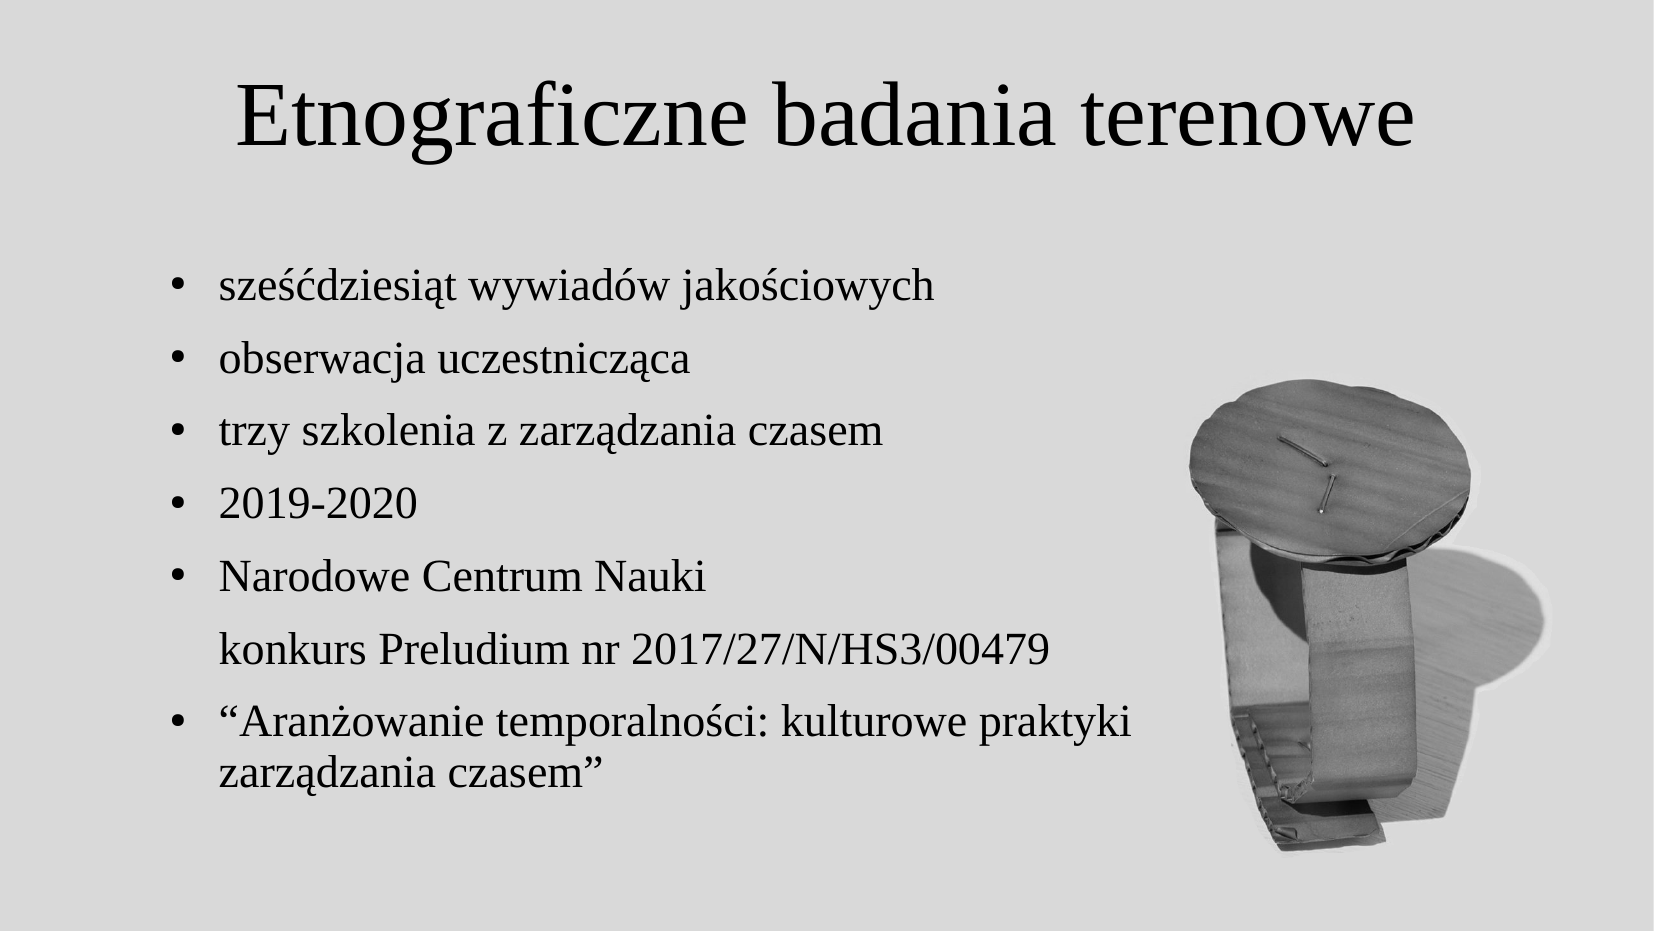

# Etnograficzne badania terenowe
sześćdziesiąt wywiadów jakościowych
obserwacja uczestnicząca
trzy szkolenia z zarządzania czasem
2019-2020
Narodowe Centrum Nauki
konkurs Preludium nr 2017/27/N/HS3/00479
“Aranżowanie temporalności: kulturowe praktyki zarządzania czasem”